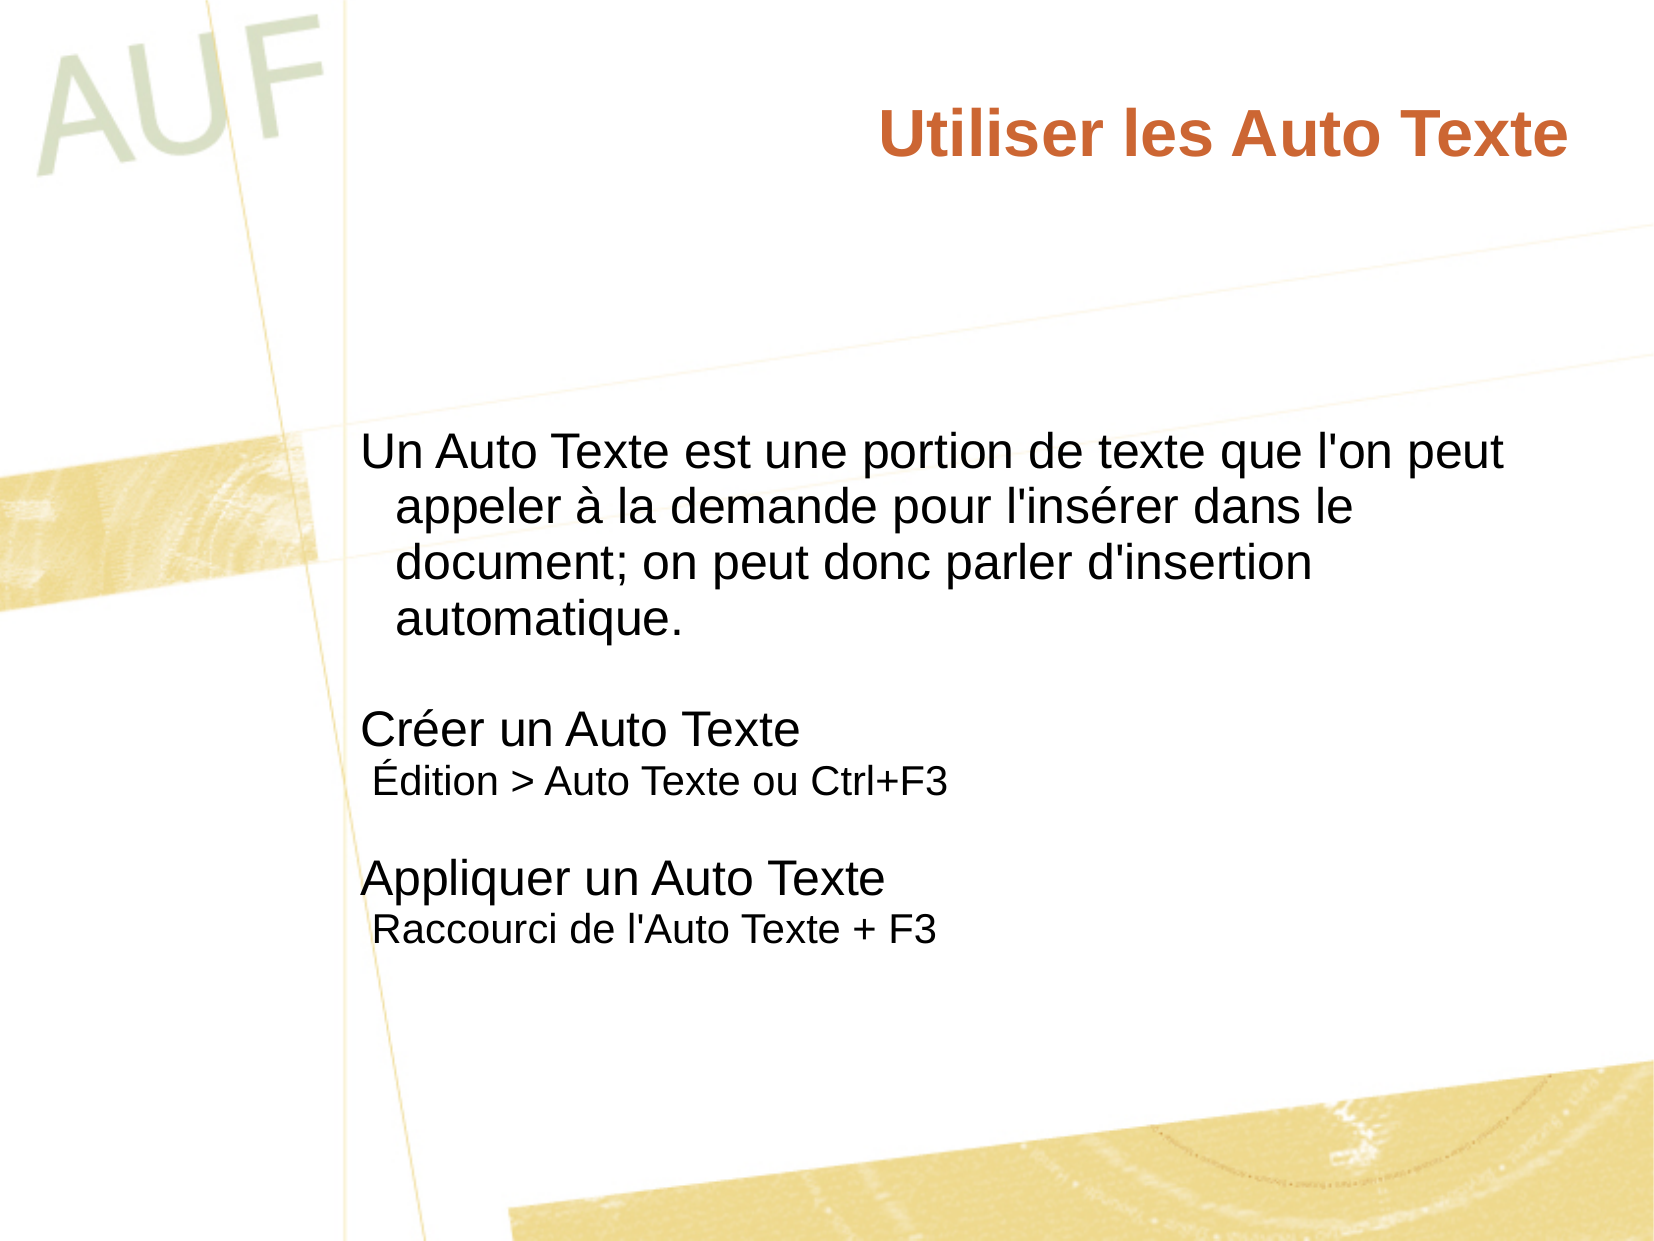

# Utiliser les Auto Texte
Un Auto Texte est une portion de texte que l'on peut appeler à la demande pour l'insérer dans le document; on peut donc parler d'insertion automatique.
Créer un Auto Texte
 Édition > Auto Texte ou Ctrl+F3
Appliquer un Auto Texte
 Raccourci de l'Auto Texte + F3